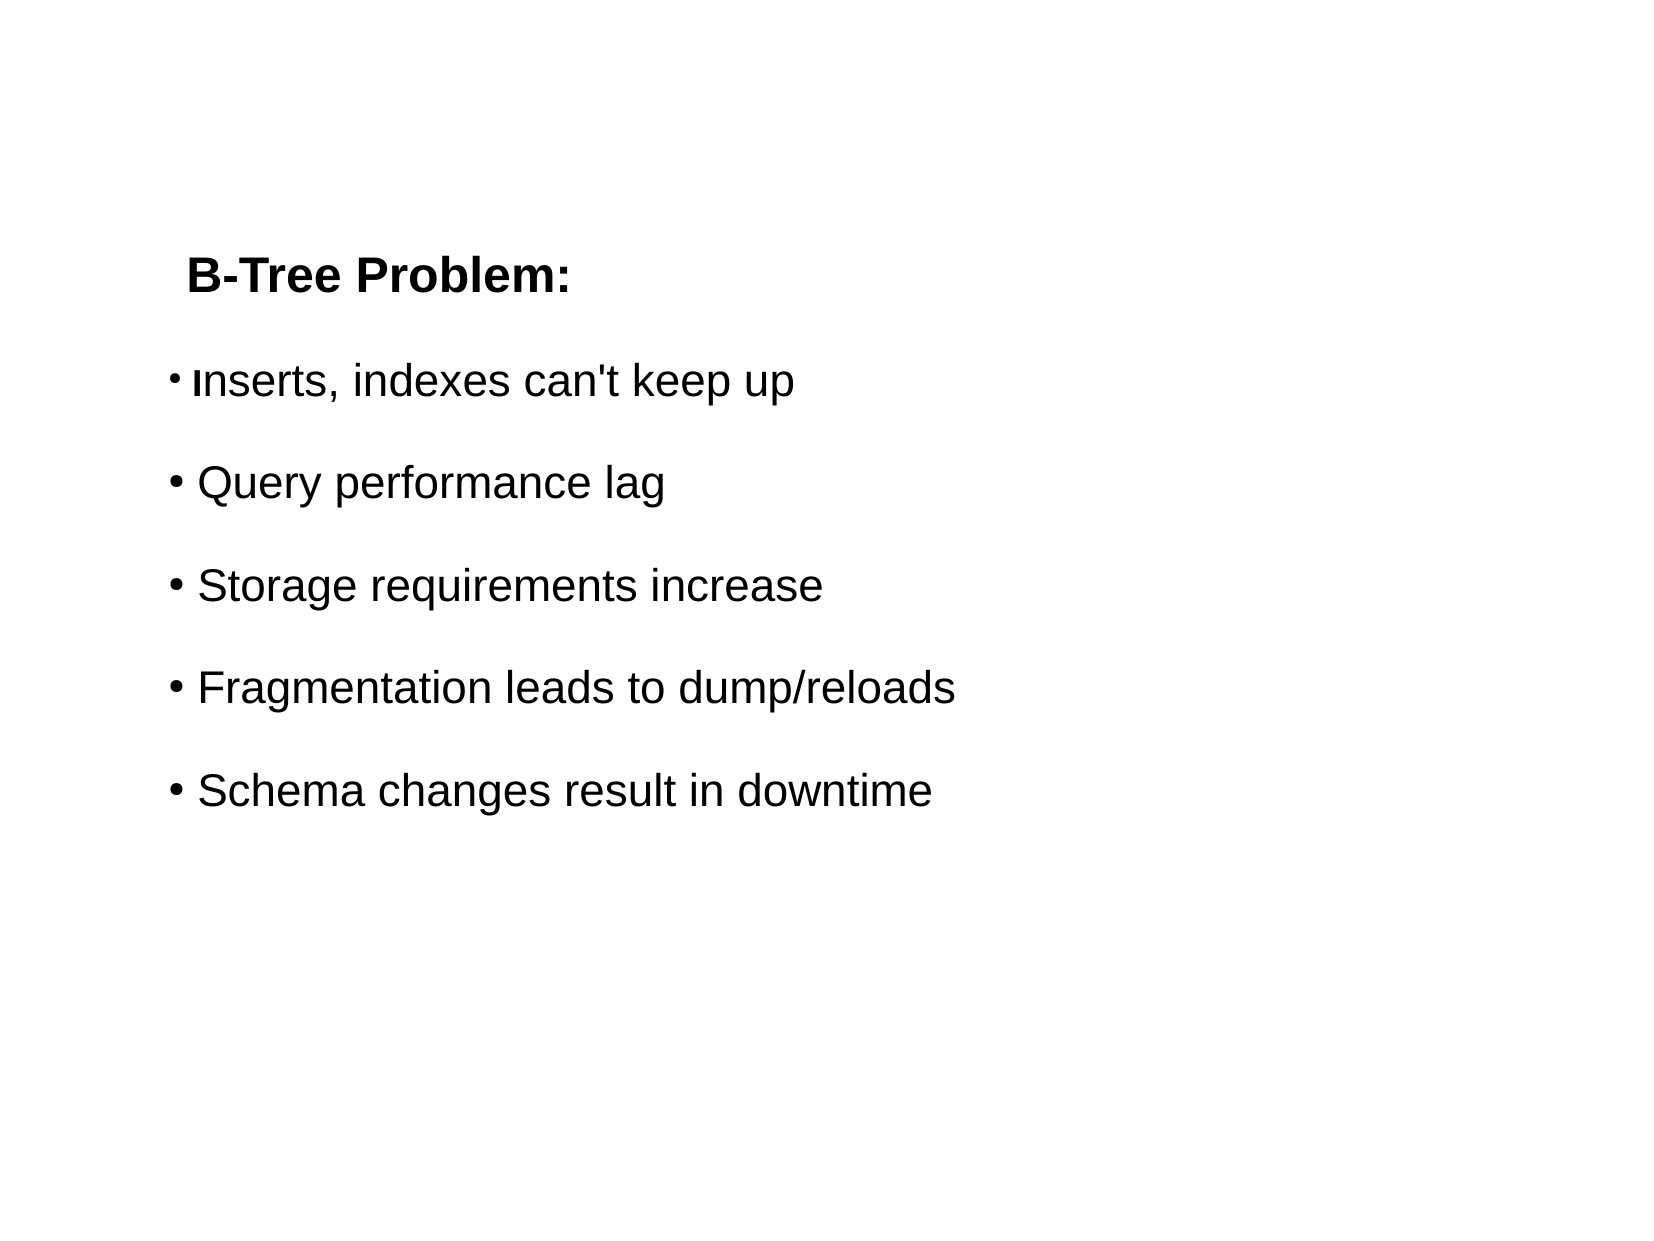

B-Tree Problem:
 Inserts, indexes can't keep up
 Query performance lag
 Storage requirements increase
 Fragmentation leads to dump/reloads
 Schema changes result in downtime